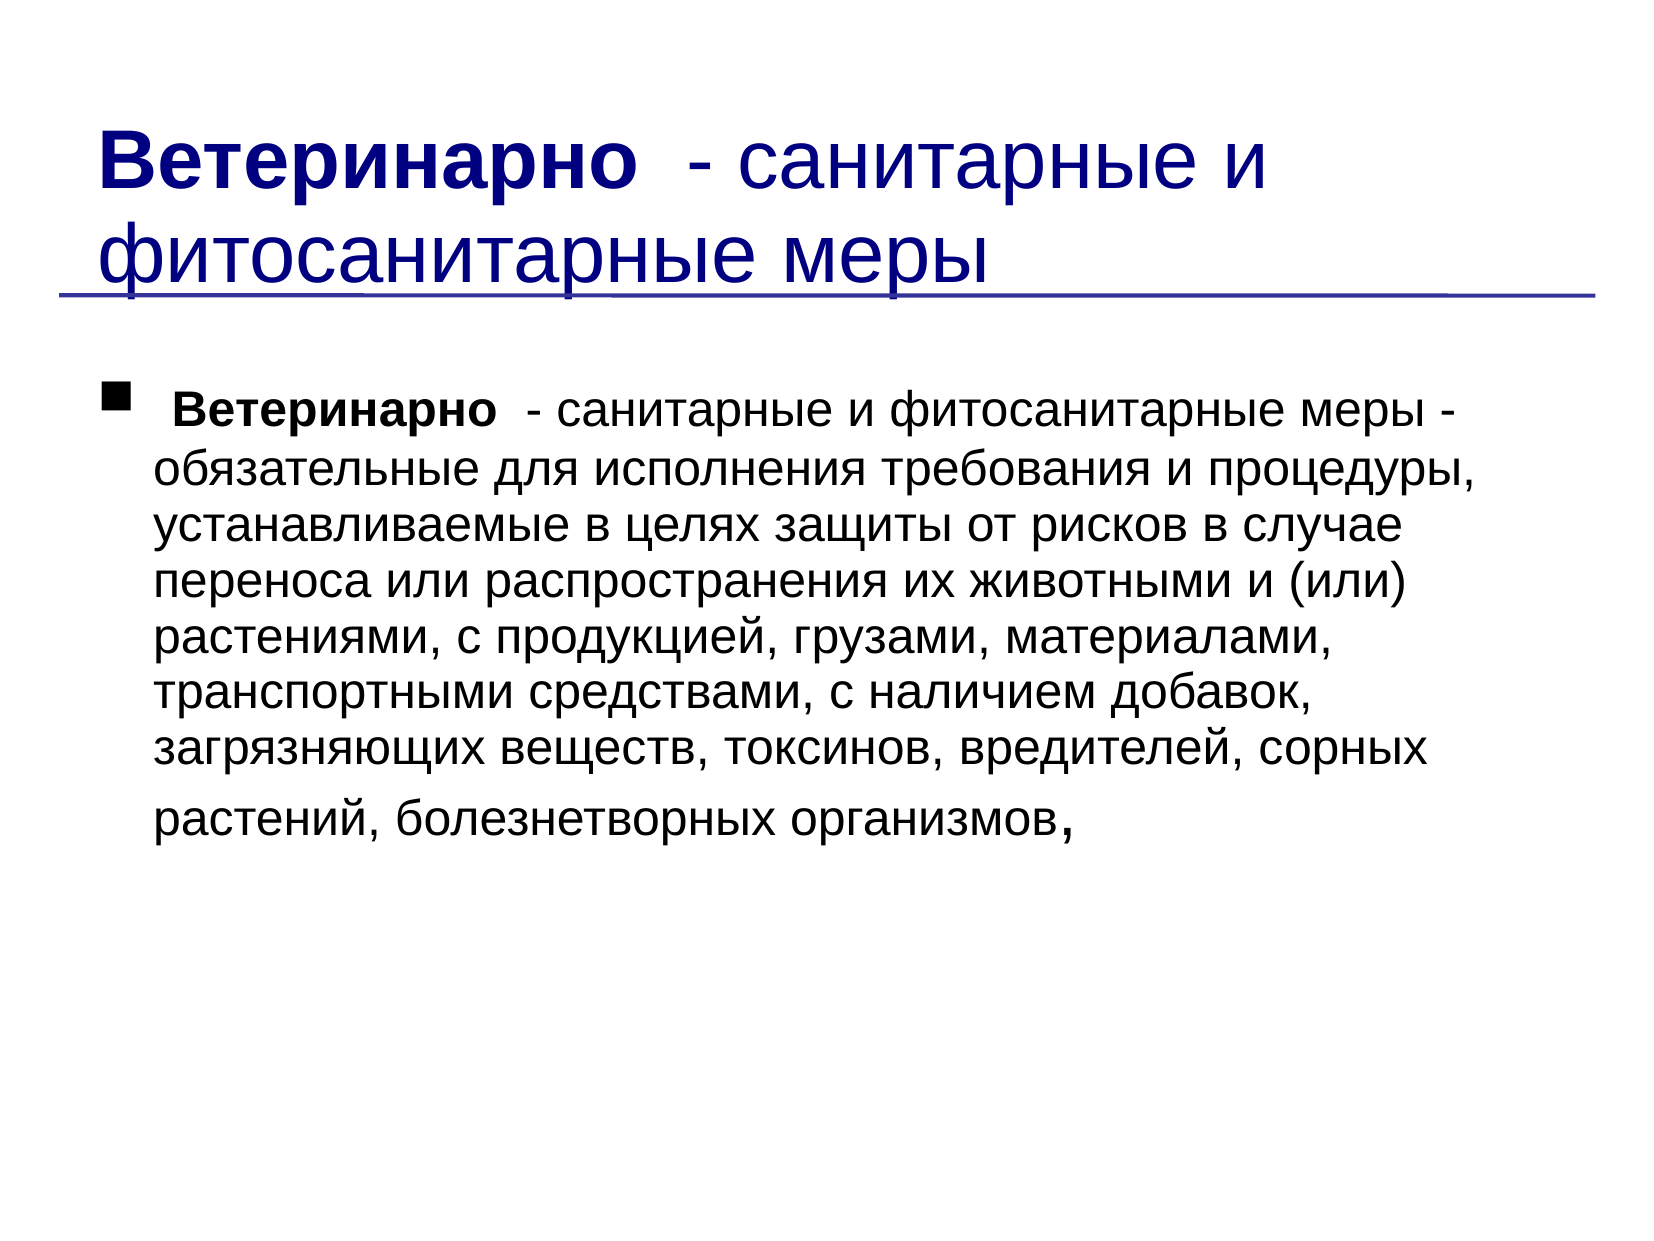

# Ветеринарно - санитарные и фитосанитарные меры
 Ветеринарно - санитарные и фитосанитарные меры - обязательные для исполнения требования и процедуры, устанавливаемые в целях защиты от рисков в случае переноса или распространения их животными и (или) растениями, с продукцией, грузами, материалами, транспортными средствами, с наличием добавок, загрязняющих веществ, токсинов, вредителей, сорных растений, болезнетворных организмов,